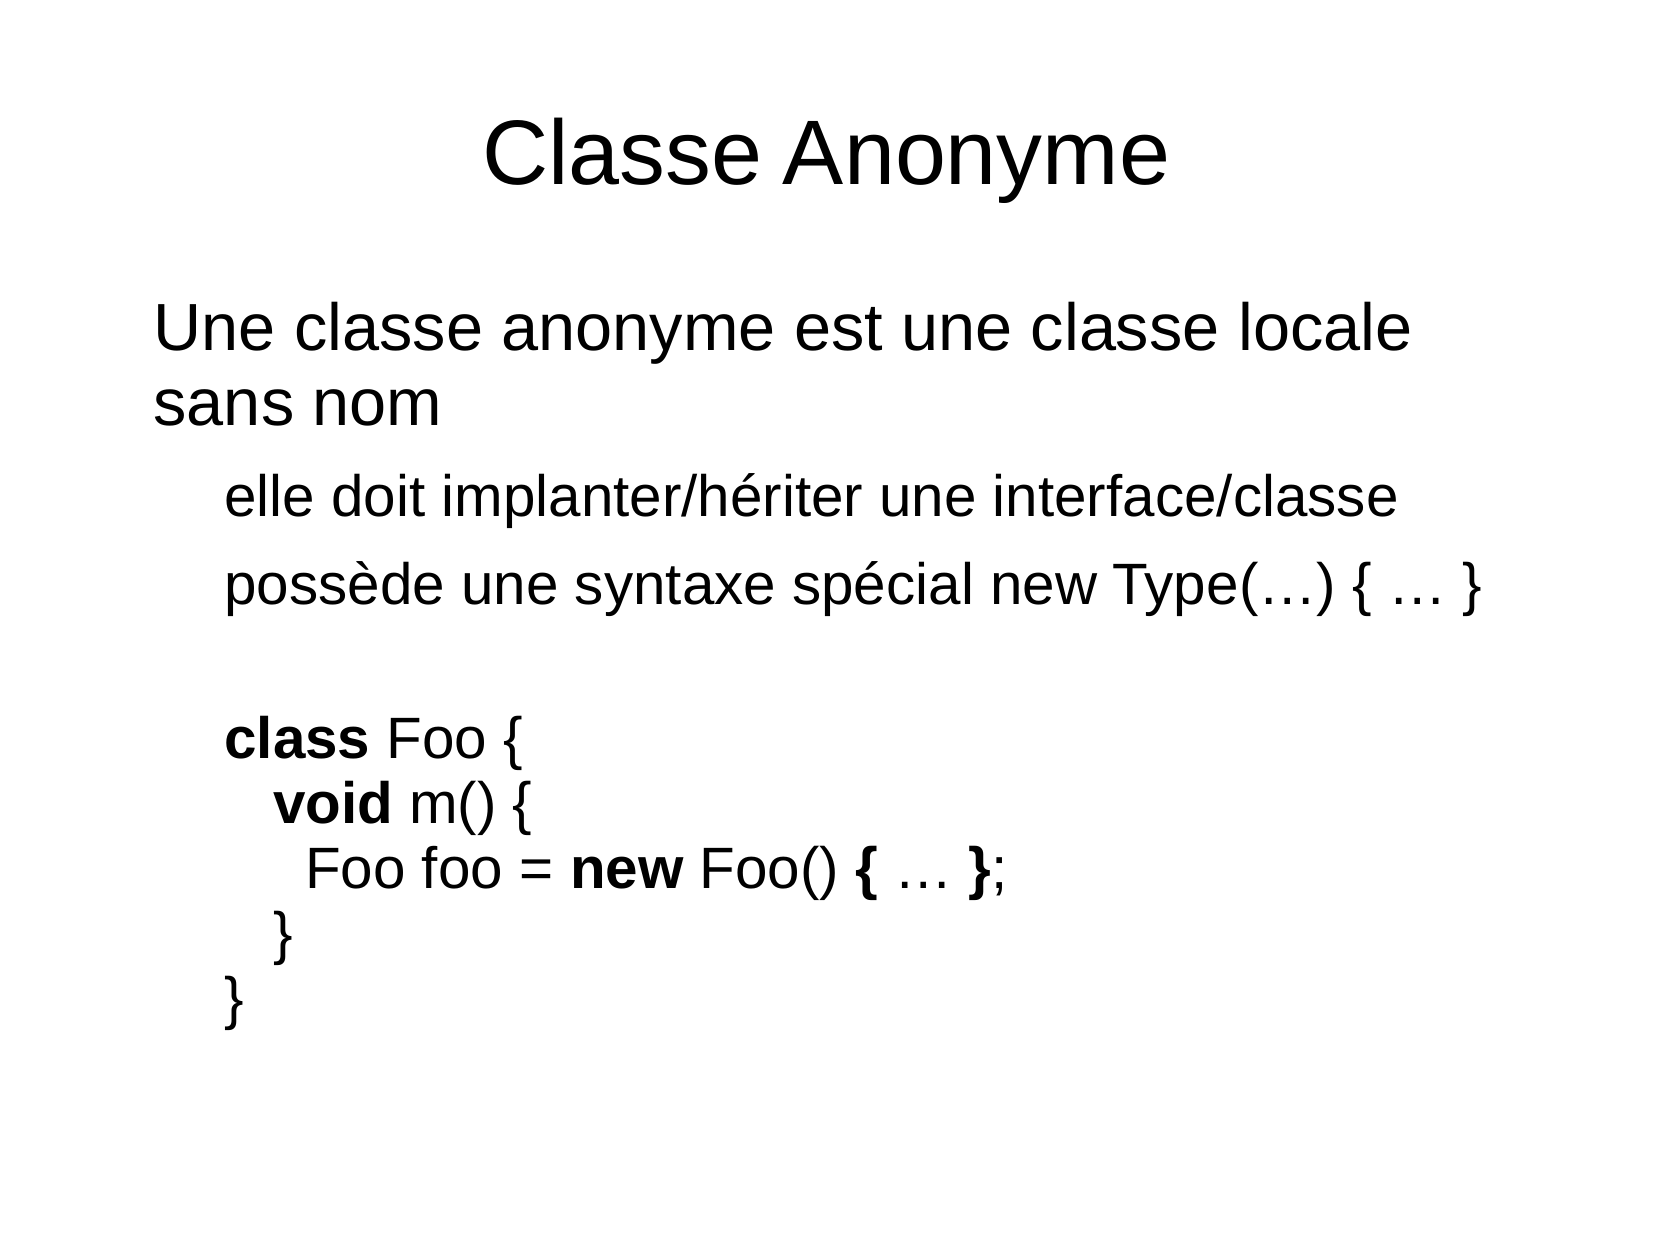

# Classe Anonyme
Une classe anonyme est une classe locale sans nom
elle doit implanter/hériter une interface/classe
possède une syntaxe spécial new Type(…) { … }
class Foo {
 void m() {
 Foo foo = new Foo() { … };
 }
}